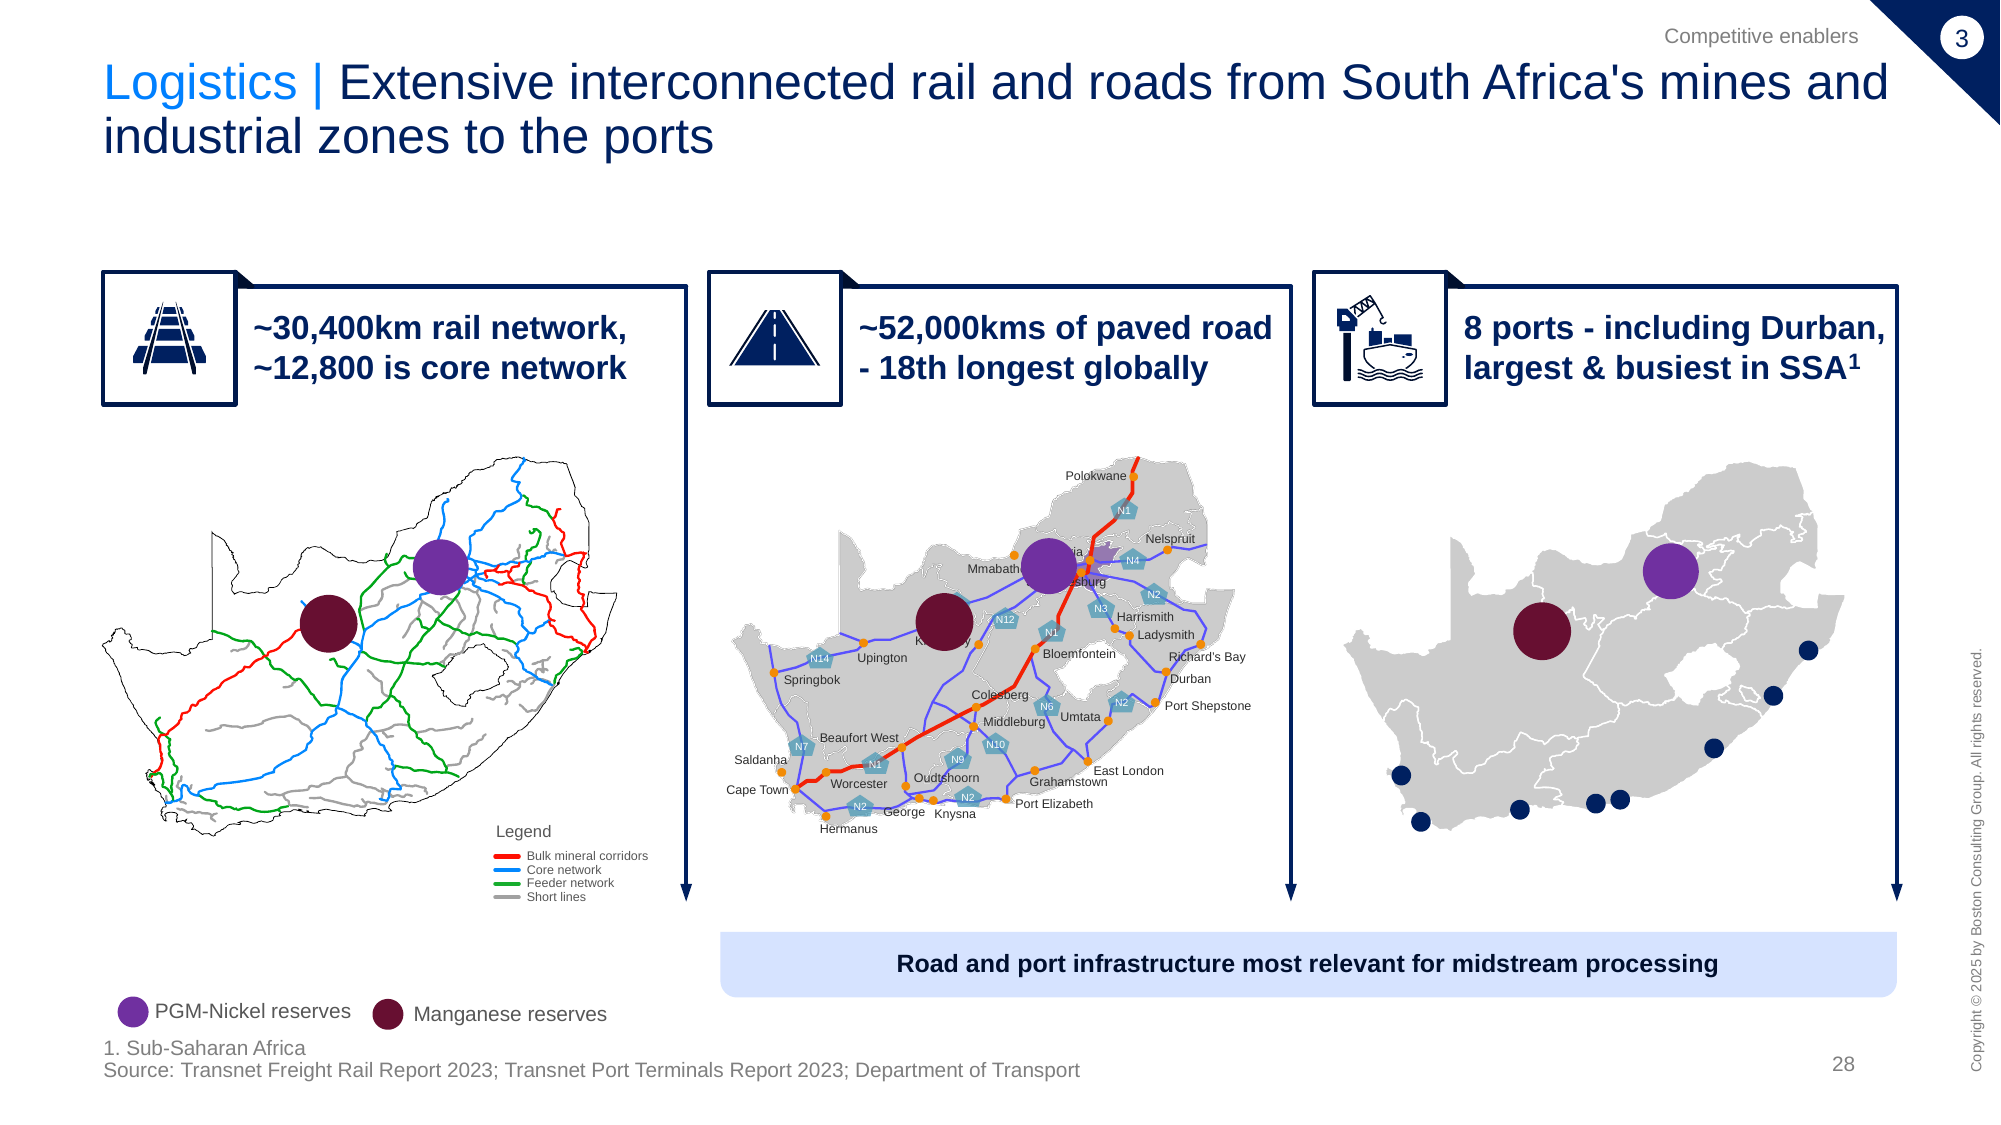

Competitive enablers
3
# Logistics | Extensive interconnected rail and roads from South Africa's mines and industrial zones to the ports
~30,400km rail network, ~12,800 is core network
~52,000kms of paved road
- 18th longest globally
8 ports - including Durban, largest & busiest in SSA1
Polokwane
N1
Nelspruit
Pretoria
N4
Mmabatho
Johannesburg
N2
N14
N3
Harrismith
N12
N1
Ladysmith
Kimberley
Bloemfontein
Richard’s Bay
Upington
N14
Durban
Springbok
Colesberg
N2
Port Shepstone
N6
Umtata
Middleburg
Beaufort West
N10
N7
Saldanha
N9
N1
East London
Oudtshoorn
Grahamstown
Worcester
Cape Town
N2
Port Elizabeth
N2
George
Knysna
Hermanus
Legend
Bulk mineral corridors
Core network
Feeder network
Short lines
Road and port infrastructure most relevant for midstream processing
PGM-Nickel reserves
Manganese reserves
1. Sub-Saharan Africa
Source: Transnet Freight Rail Report 2023; Transnet Port Terminals Report 2023; Department of Transport